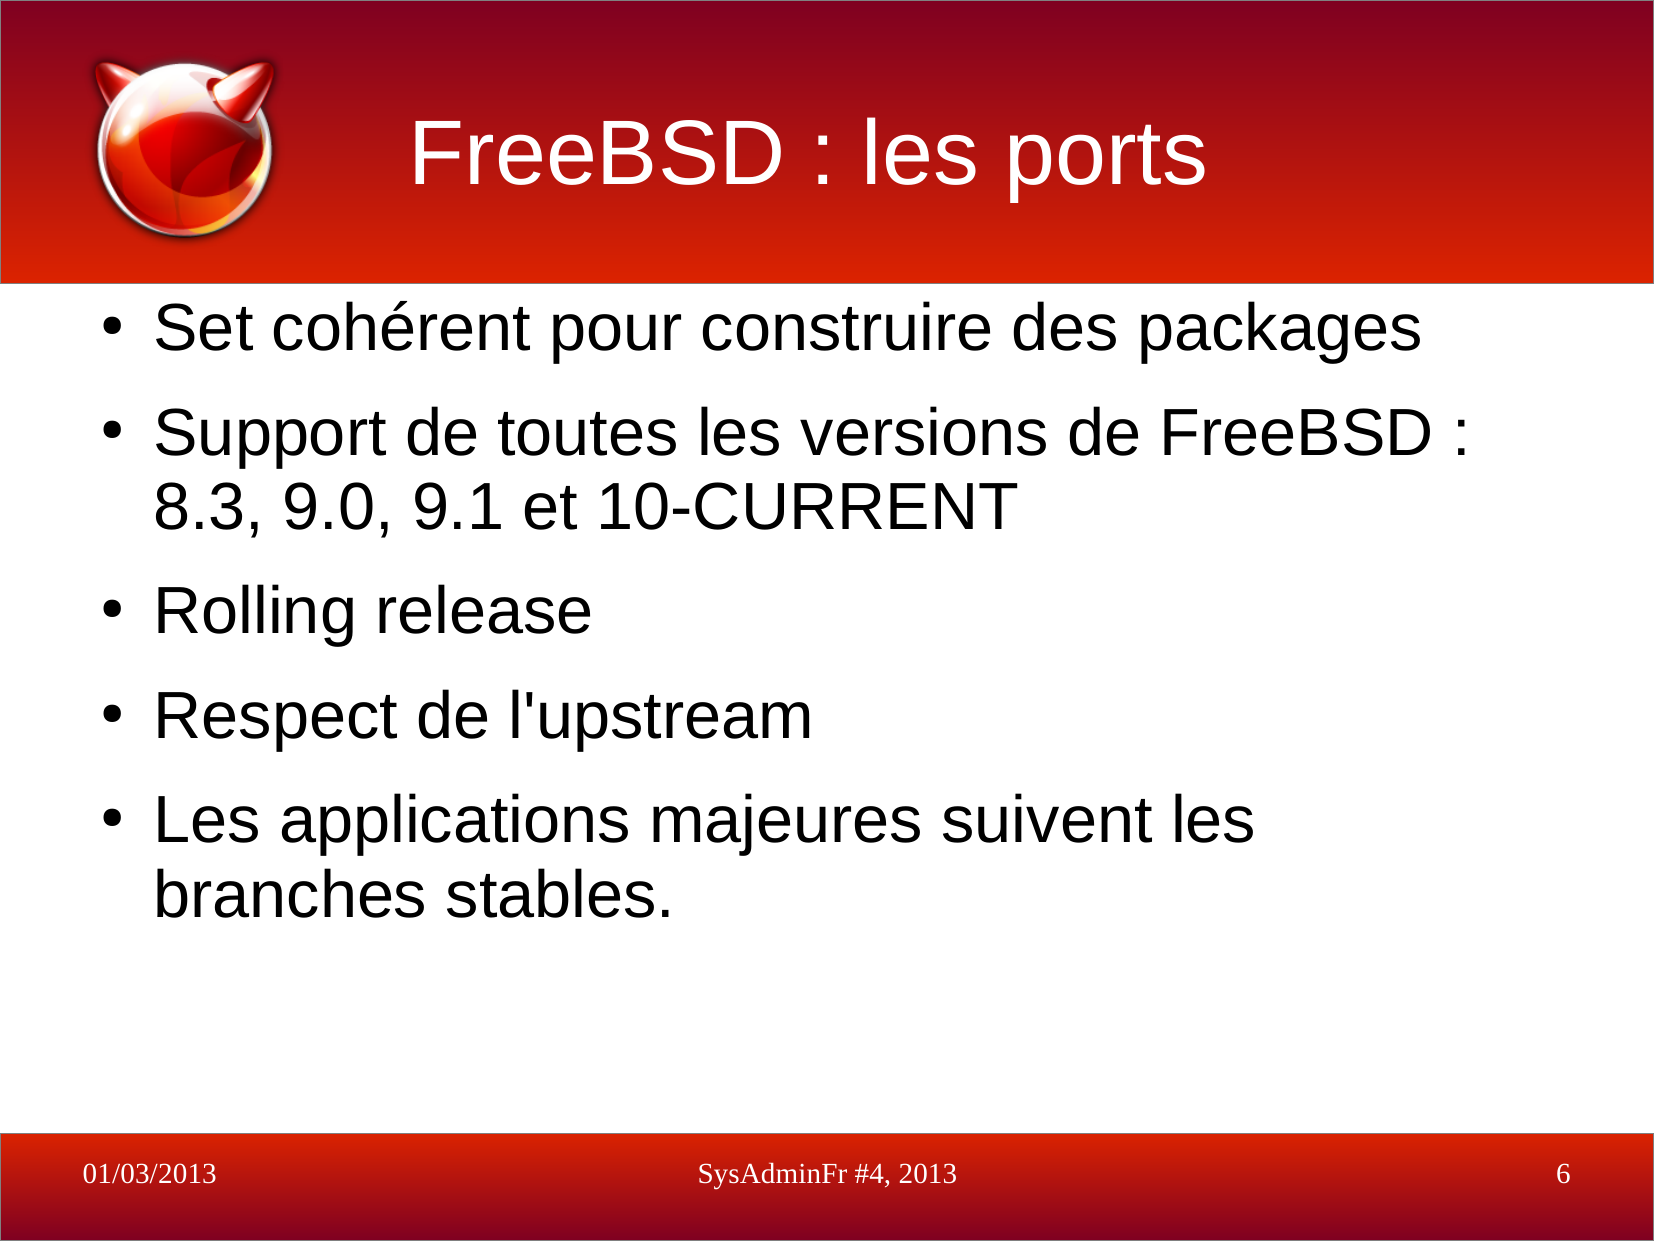

# FreeBSD : les ports
Set cohérent pour construire des packages
Support de toutes les versions de FreeBSD : 8.3, 9.0, 9.1 et 10-CURRENT
Rolling release
Respect de l'upstream
Les applications majeures suivent les branches stables.
01/03/2013
SysAdminFr #4, 2013
6